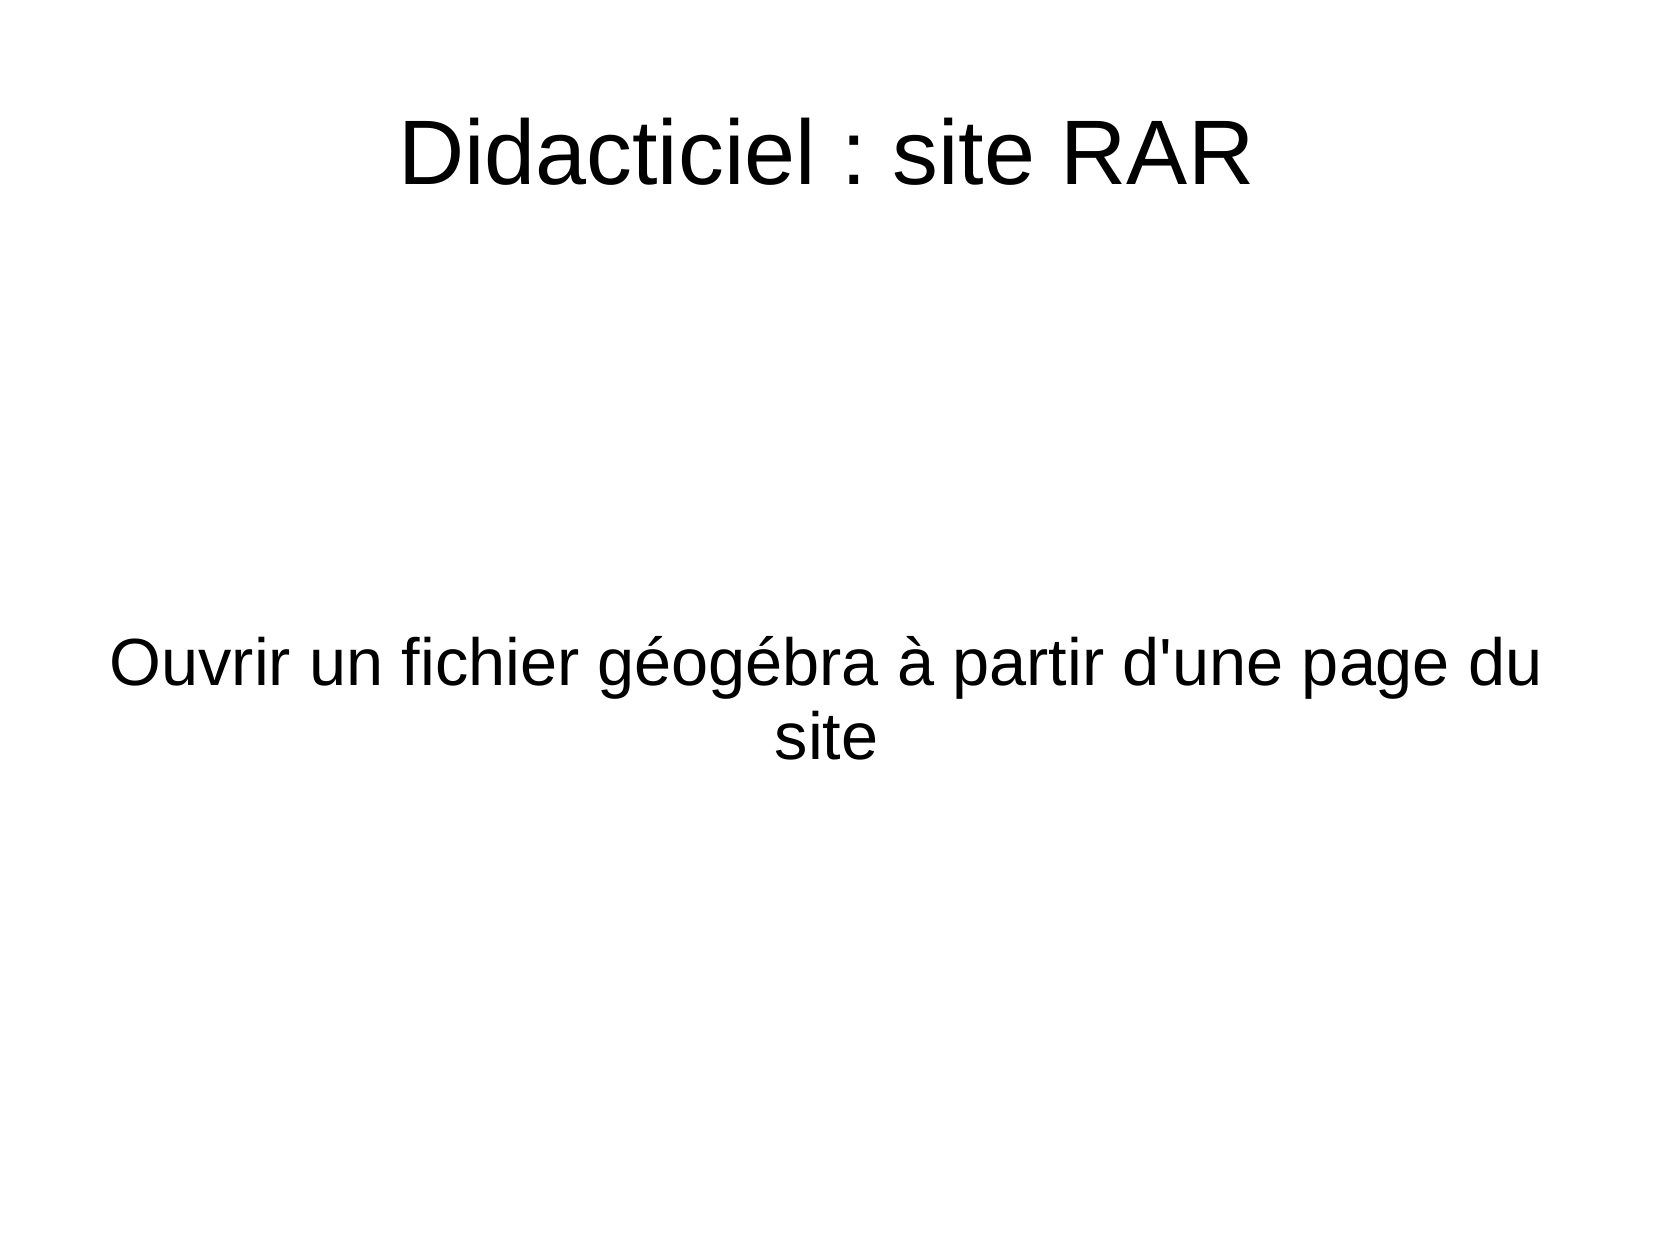

# Didacticiel : site RAR
Ouvrir un fichier géogébra à partir d'une page du site